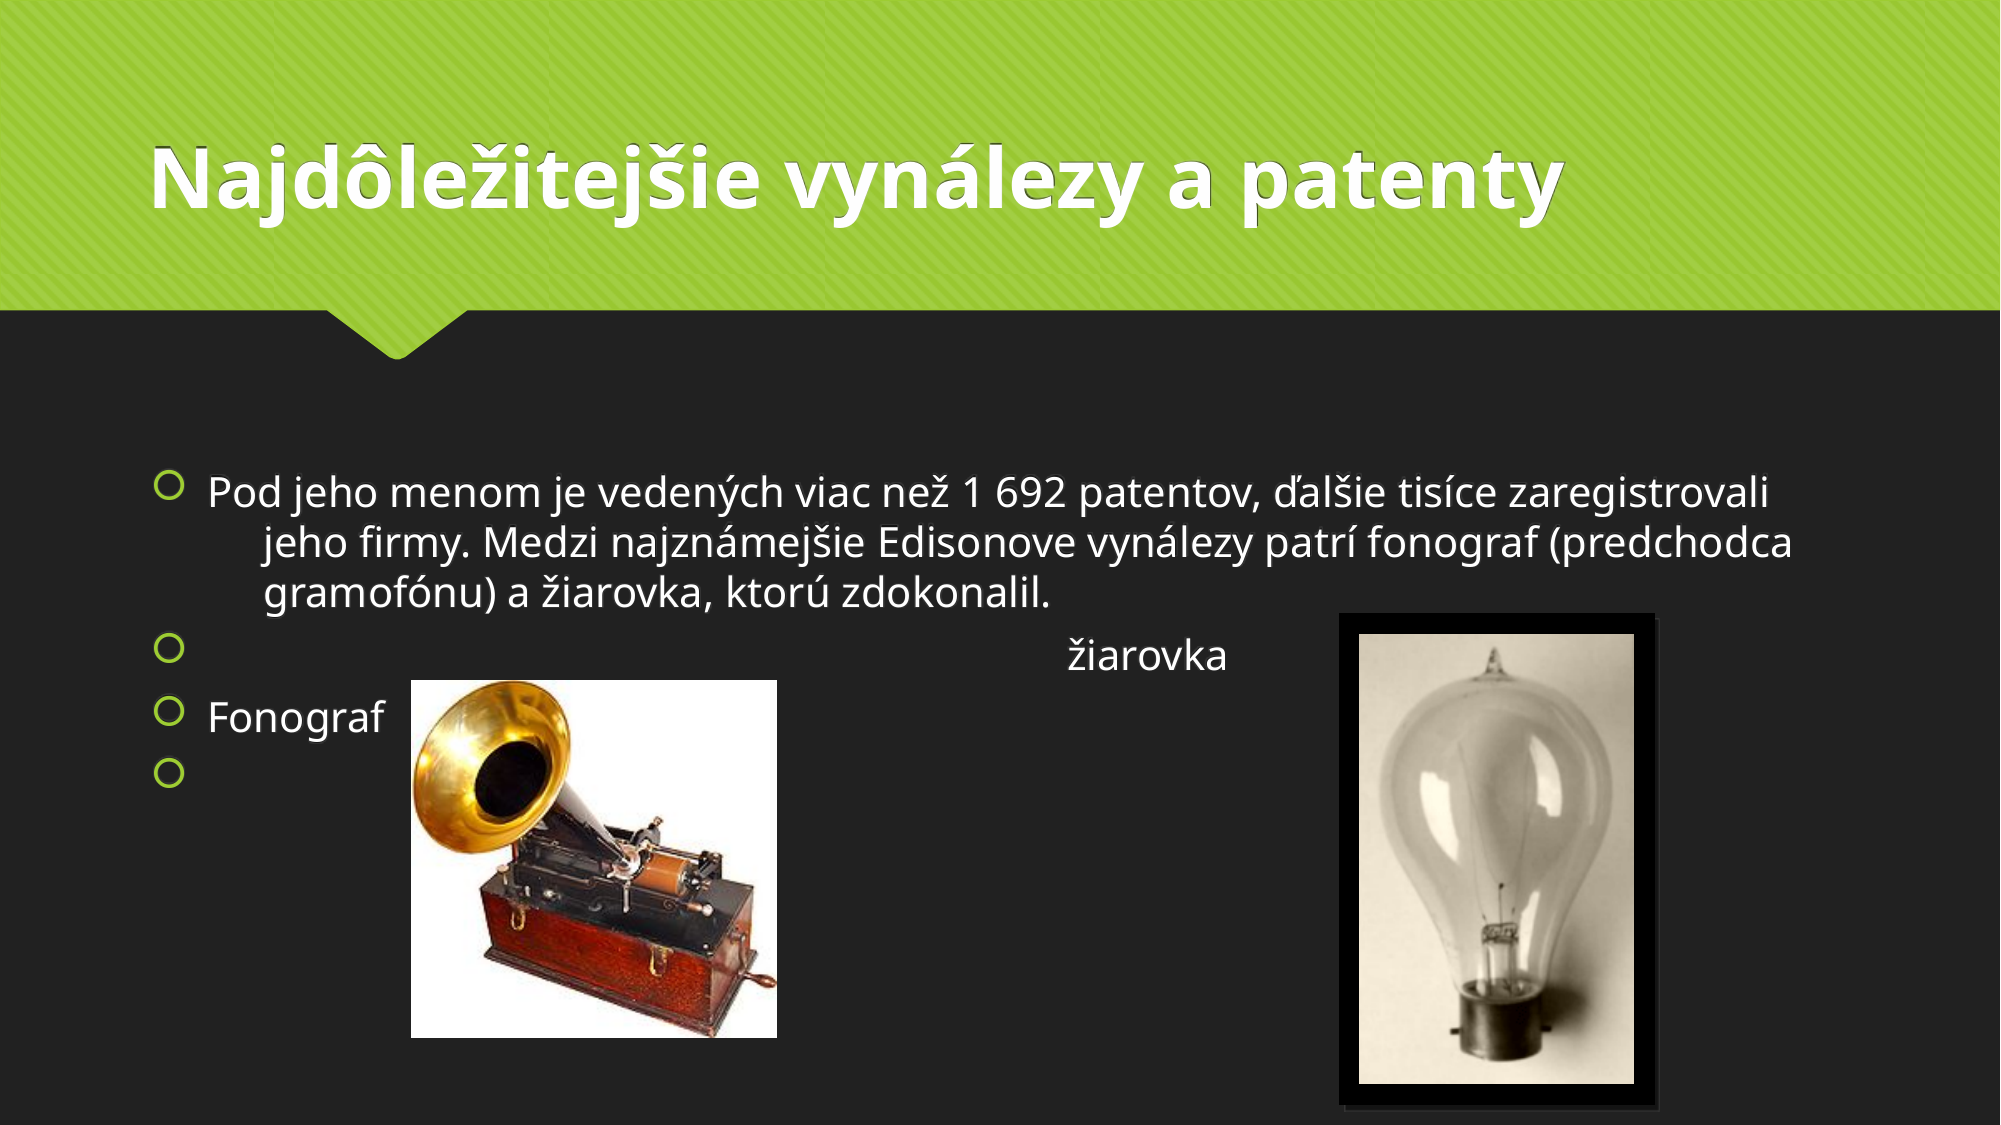

# Najdôležitejšie vynálezy a patenty
Pod jeho menom je vedených viac než 1 692 patentov, ďalšie tisíce zaregistrovali jeho firmy. Medzi najznámejšie Edisonove vynálezy patrí fonograf (predchodca gramofónu) a žiarovka, ktorú zdokonalil.
 žiarovka
Fonograf